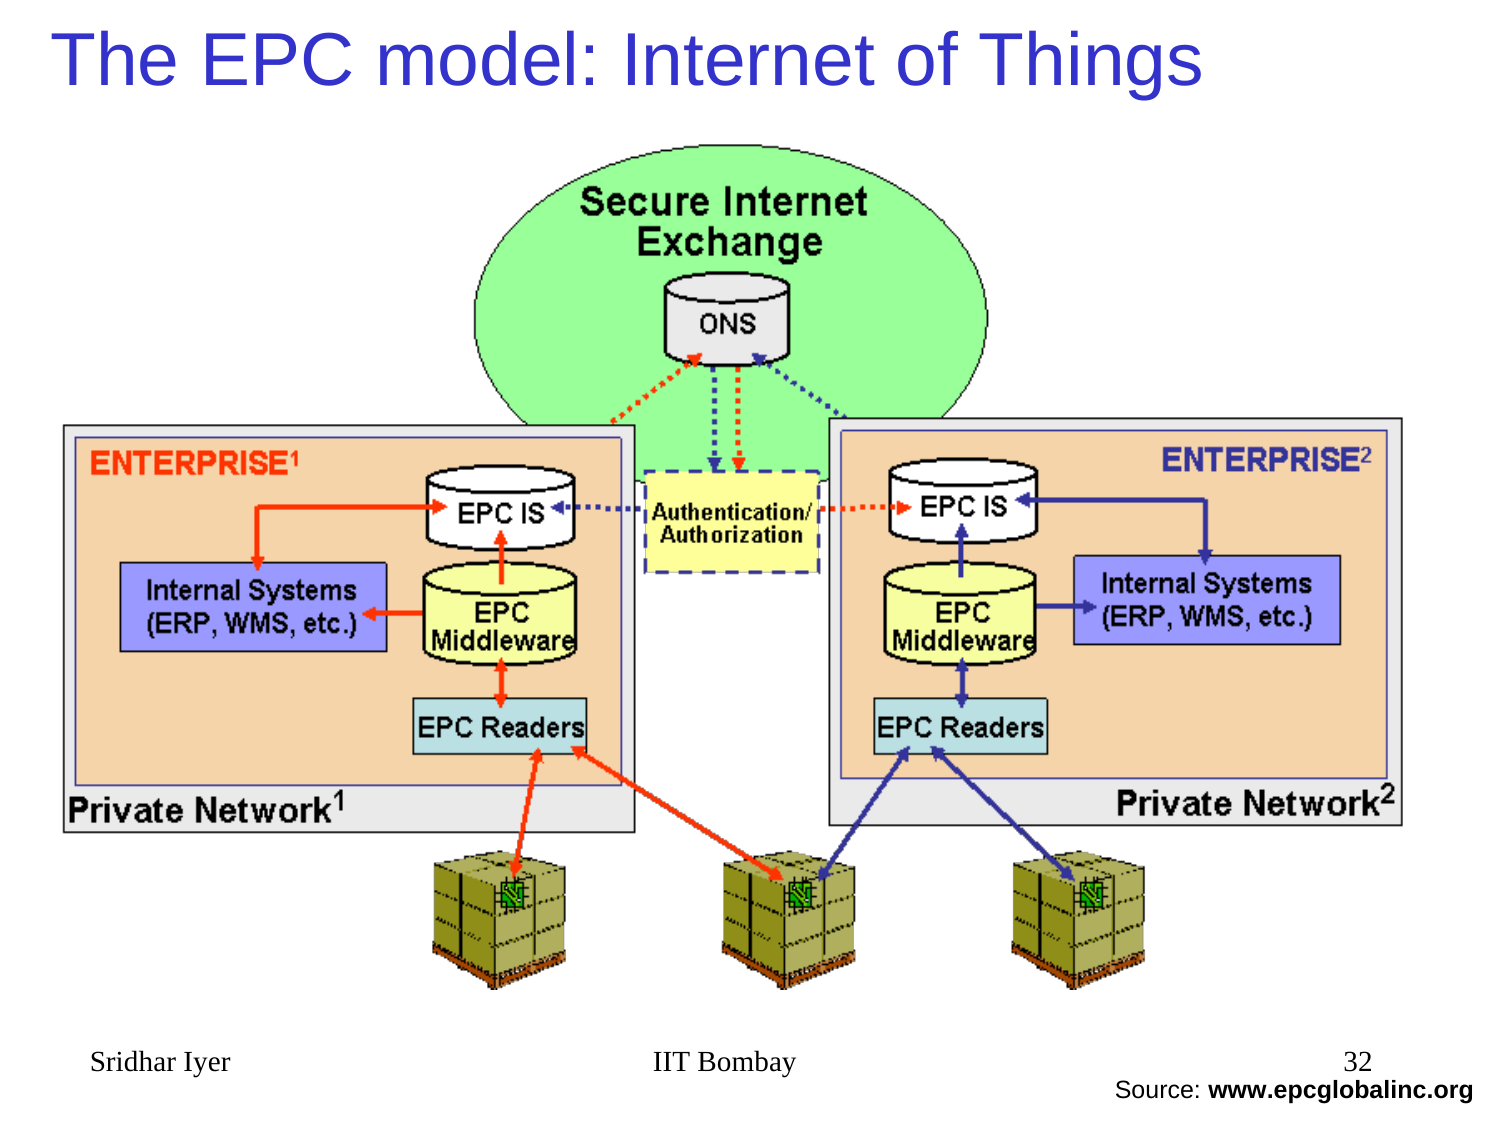

# The EPC model: Internet of Things
Sridhar Iyer
IIT Bombay
32
Source: www.epcglobalinc.org